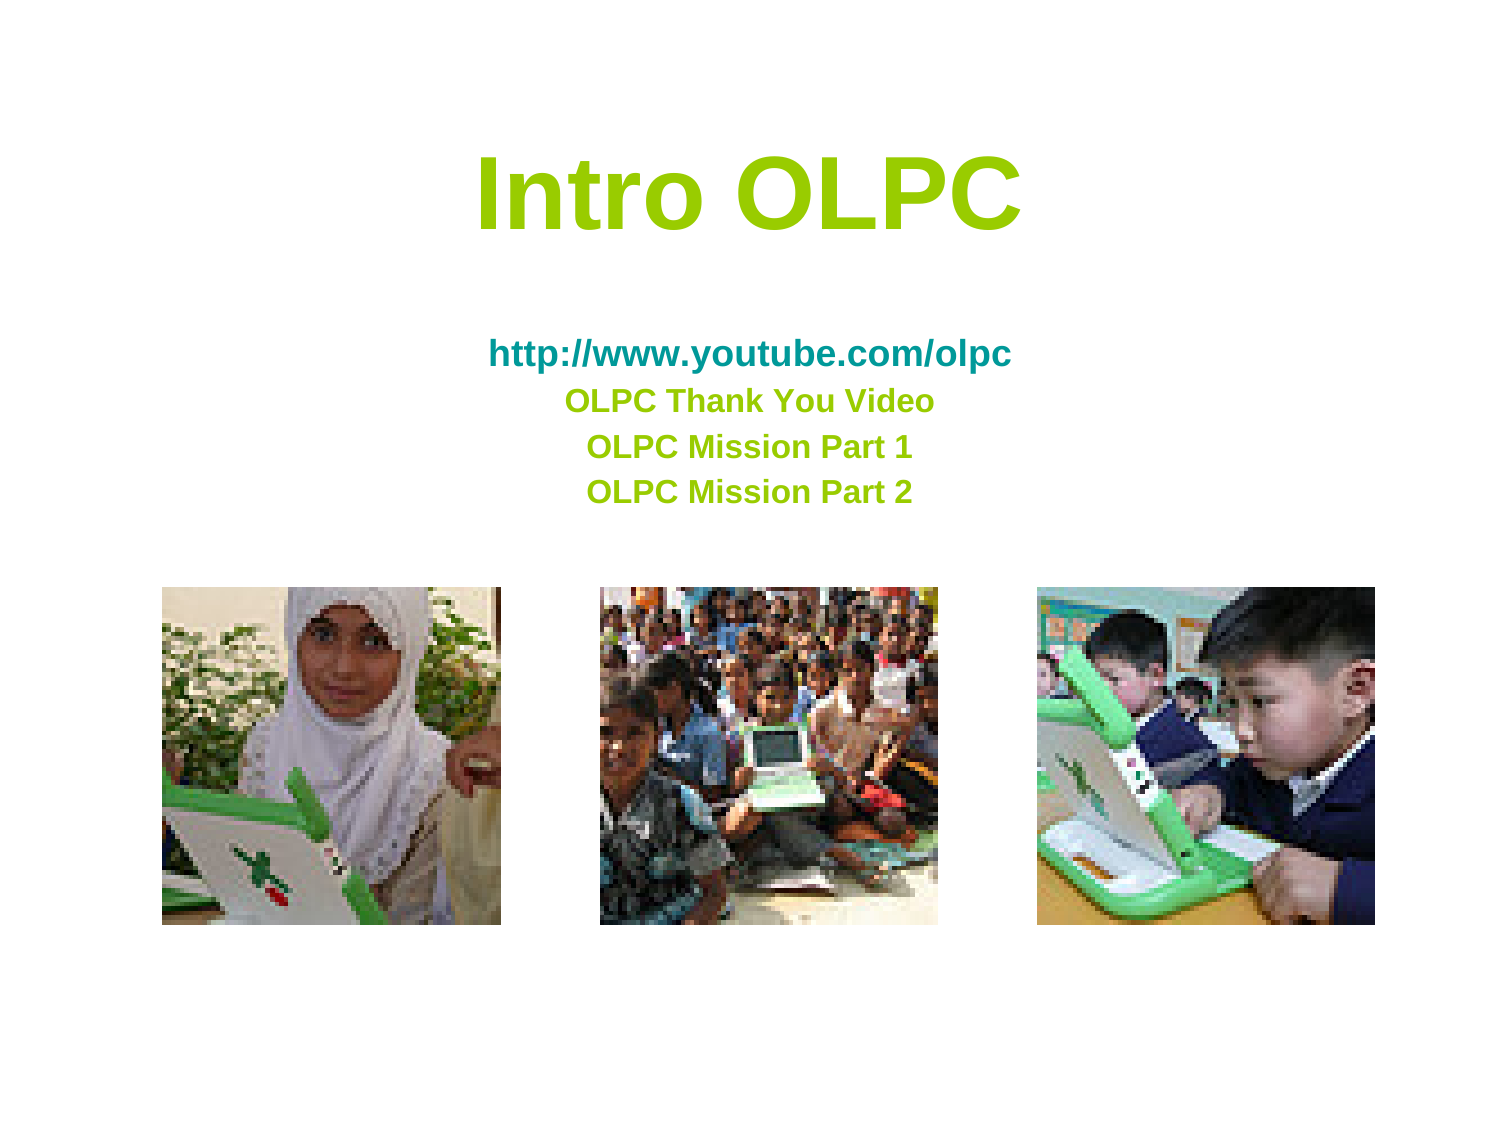

# Intro OLPC
http://www.youtube.com/olpc
OLPC Thank You Video
OLPC Mission Part 1
OLPC Mission Part 2